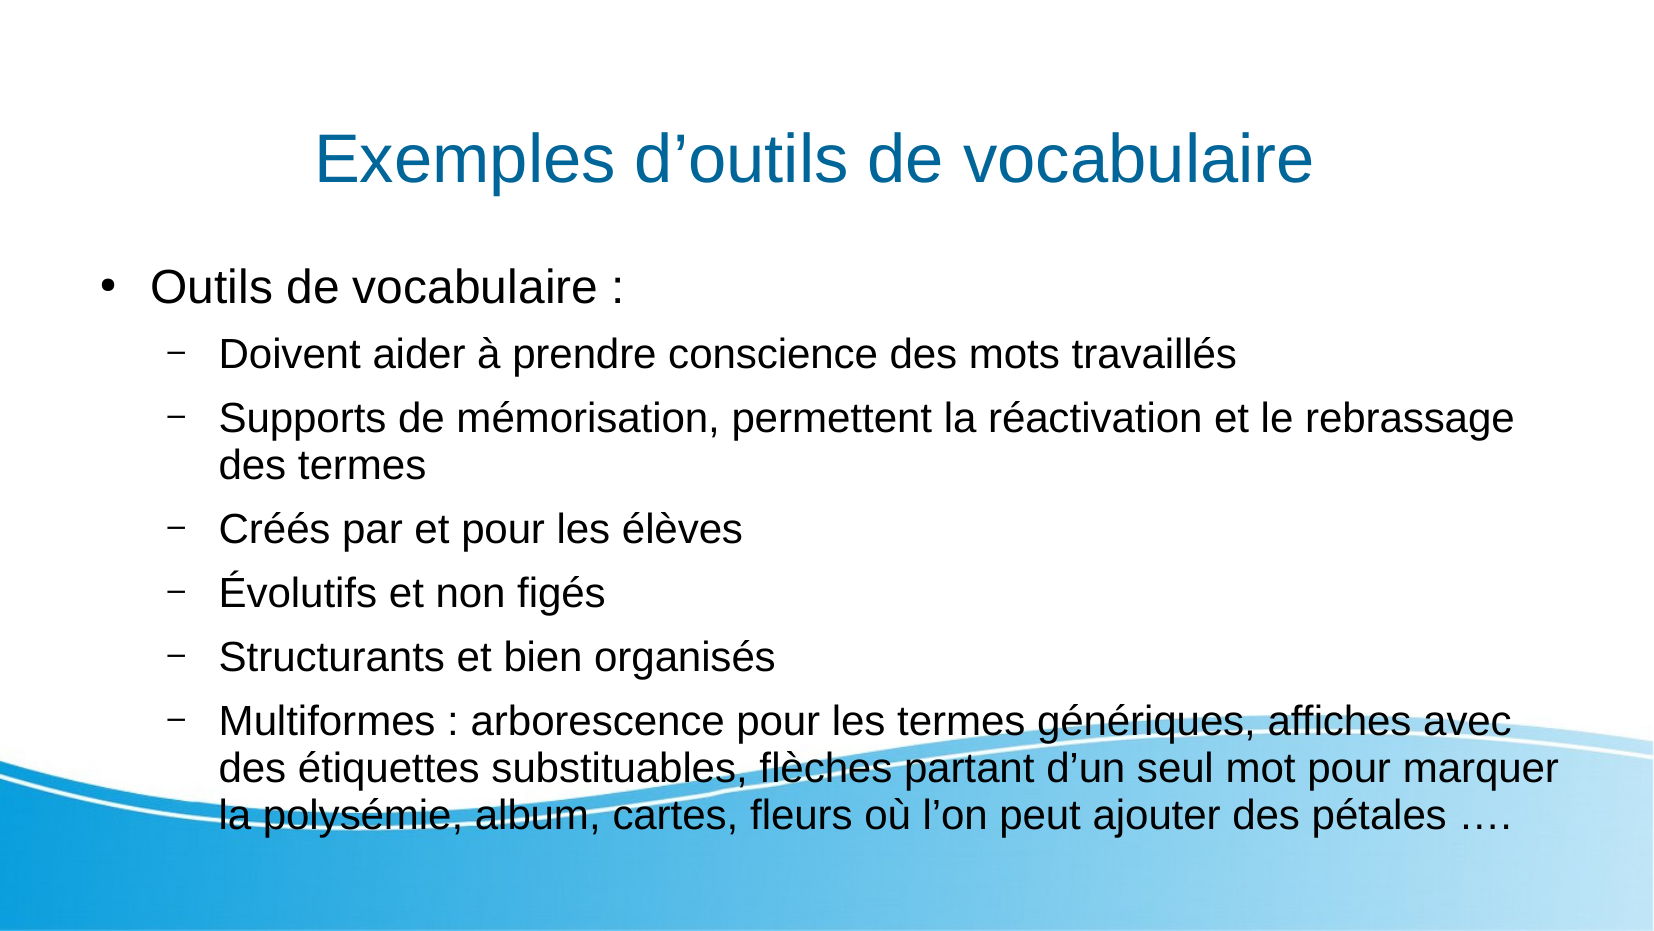

# Exemples d’outils de vocabulaire
Outils de vocabulaire :
Doivent aider à prendre conscience des mots travaillés
Supports de mémorisation, permettent la réactivation et le rebrassage des termes
Créés par et pour les élèves
Évolutifs et non figés
Structurants et bien organisés
Multiformes : arborescence pour les termes génériques, affiches avec des étiquettes substituables, flèches partant d’un seul mot pour marquer la polysémie, album, cartes, fleurs où l’on peut ajouter des pétales ….